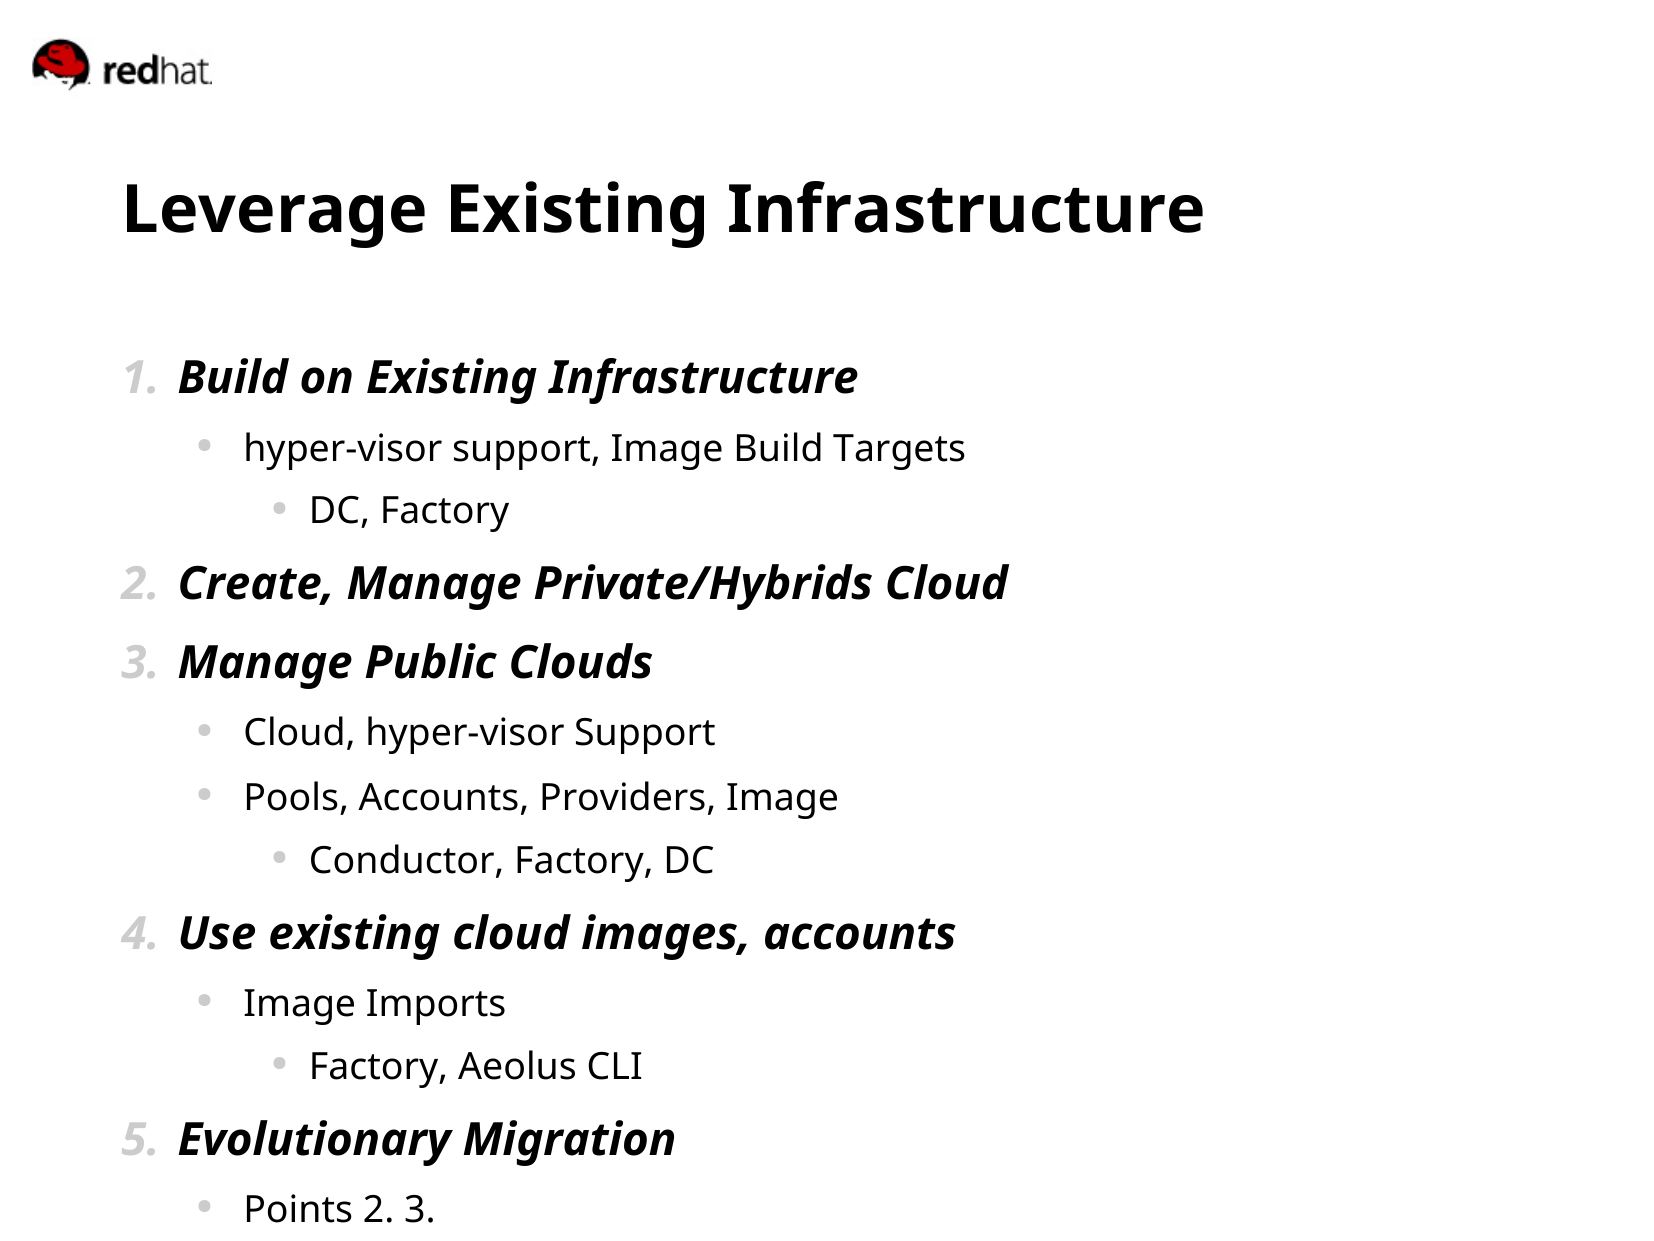

# Leverage Existing Infrastructure
Build on Existing Infrastructure
hyper-visor support, Image Build Targets
DC, Factory
Create, Manage Private/Hybrids Cloud
Manage Public Clouds
Cloud, hyper-visor Support
Pools, Accounts, Providers, Image
Conductor, Factory, DC
Use existing cloud images, accounts
Image Imports
Factory, Aeolus CLI
Evolutionary Migration
Points 2. 3.